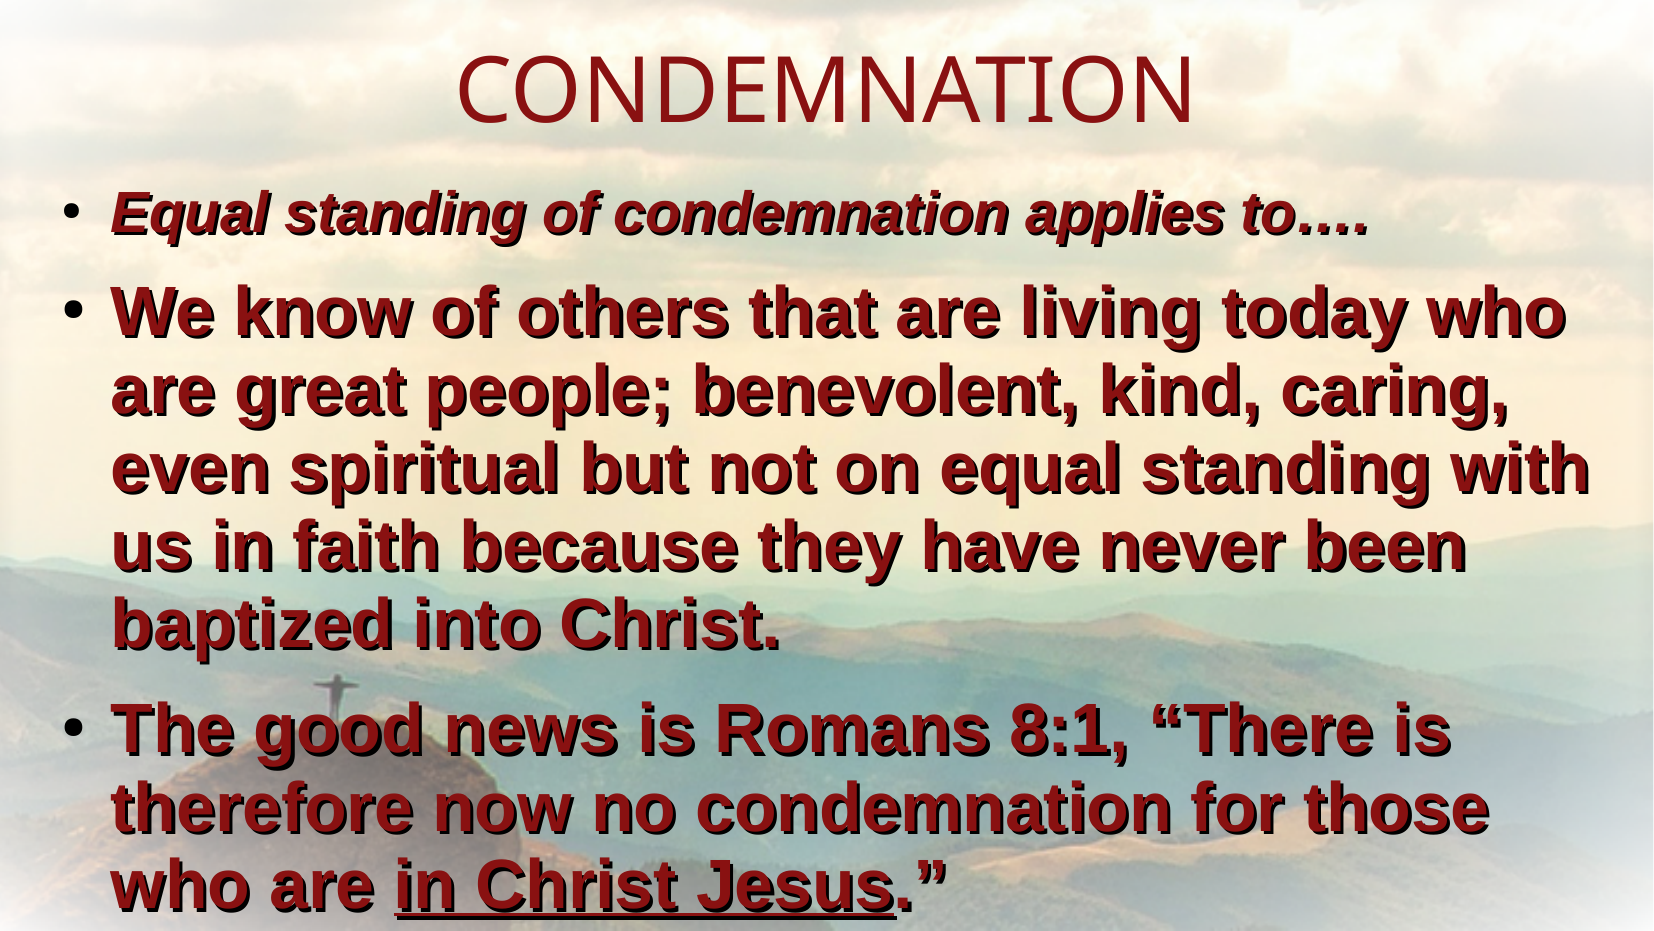

# CONDEMNATION
Equal standing of condemnation applies to….
We know of others that are living today who are great people; benevolent, kind, caring, even spiritual but not on equal standing with us in faith because they have never been baptized into Christ.
The good news is Romans 8:1, “There is therefore now no condemnation for those who are in Christ Jesus.”